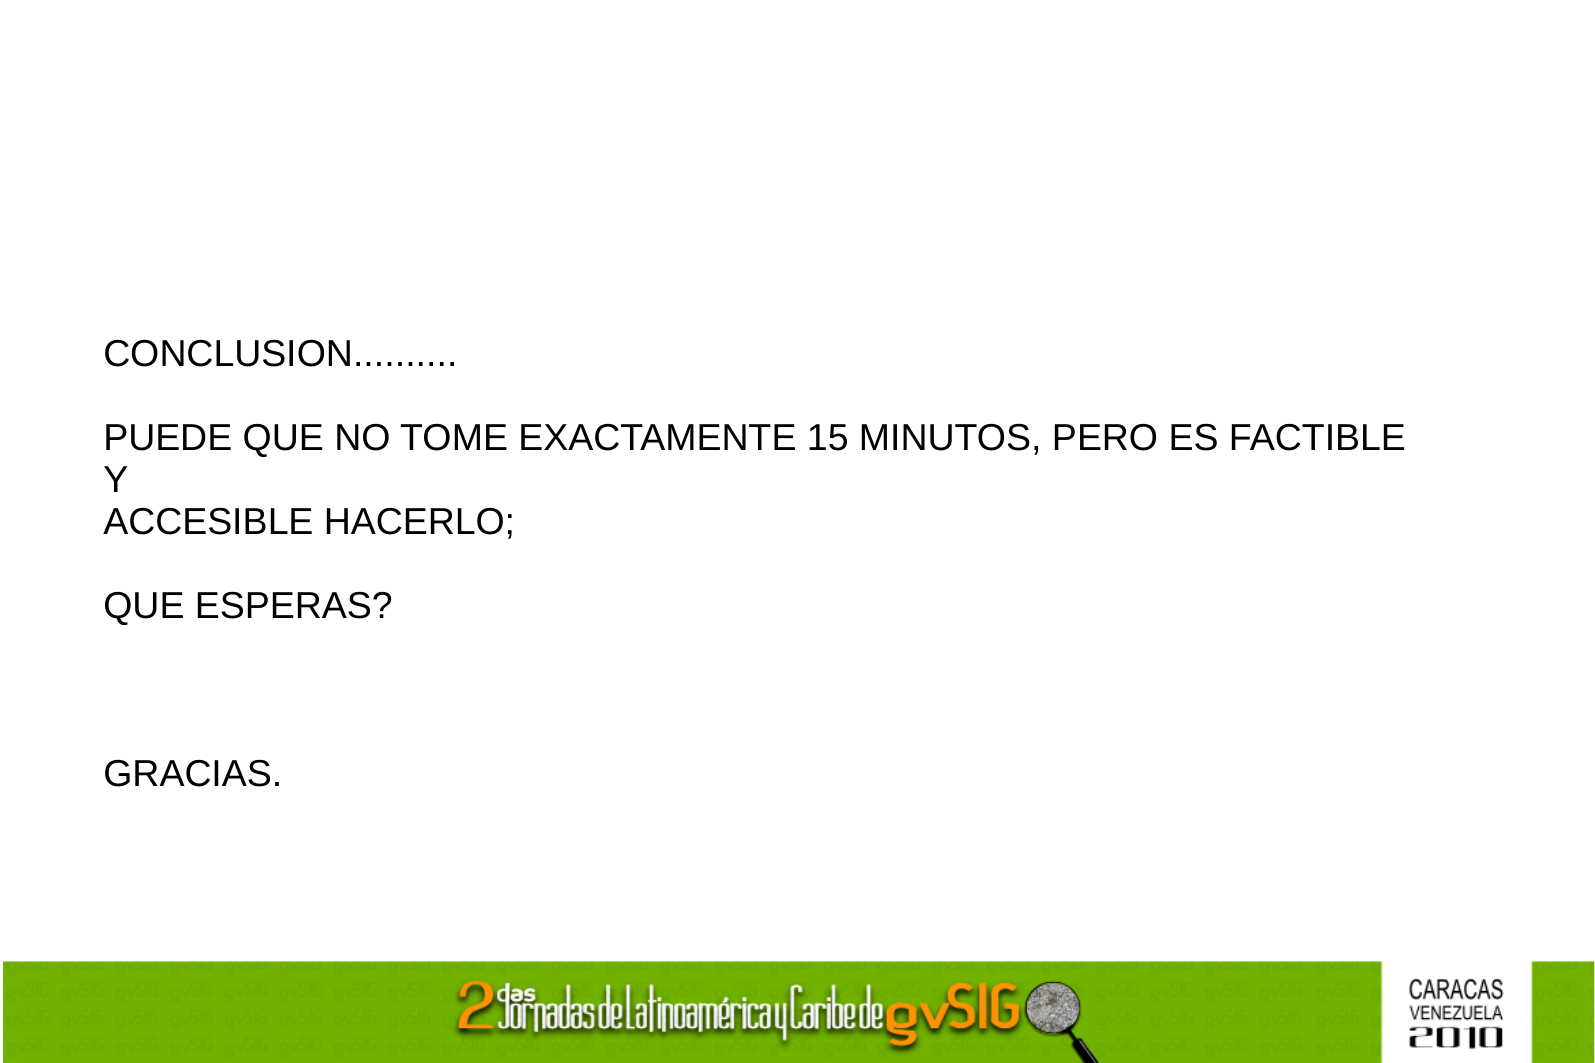

CONCLUSION..........
PUEDE QUE NO TOME EXACTAMENTE 15 MINUTOS, PERO ES FACTIBLE Y
ACCESIBLE HACERLO;
QUE ESPERAS?
GRACIAS.